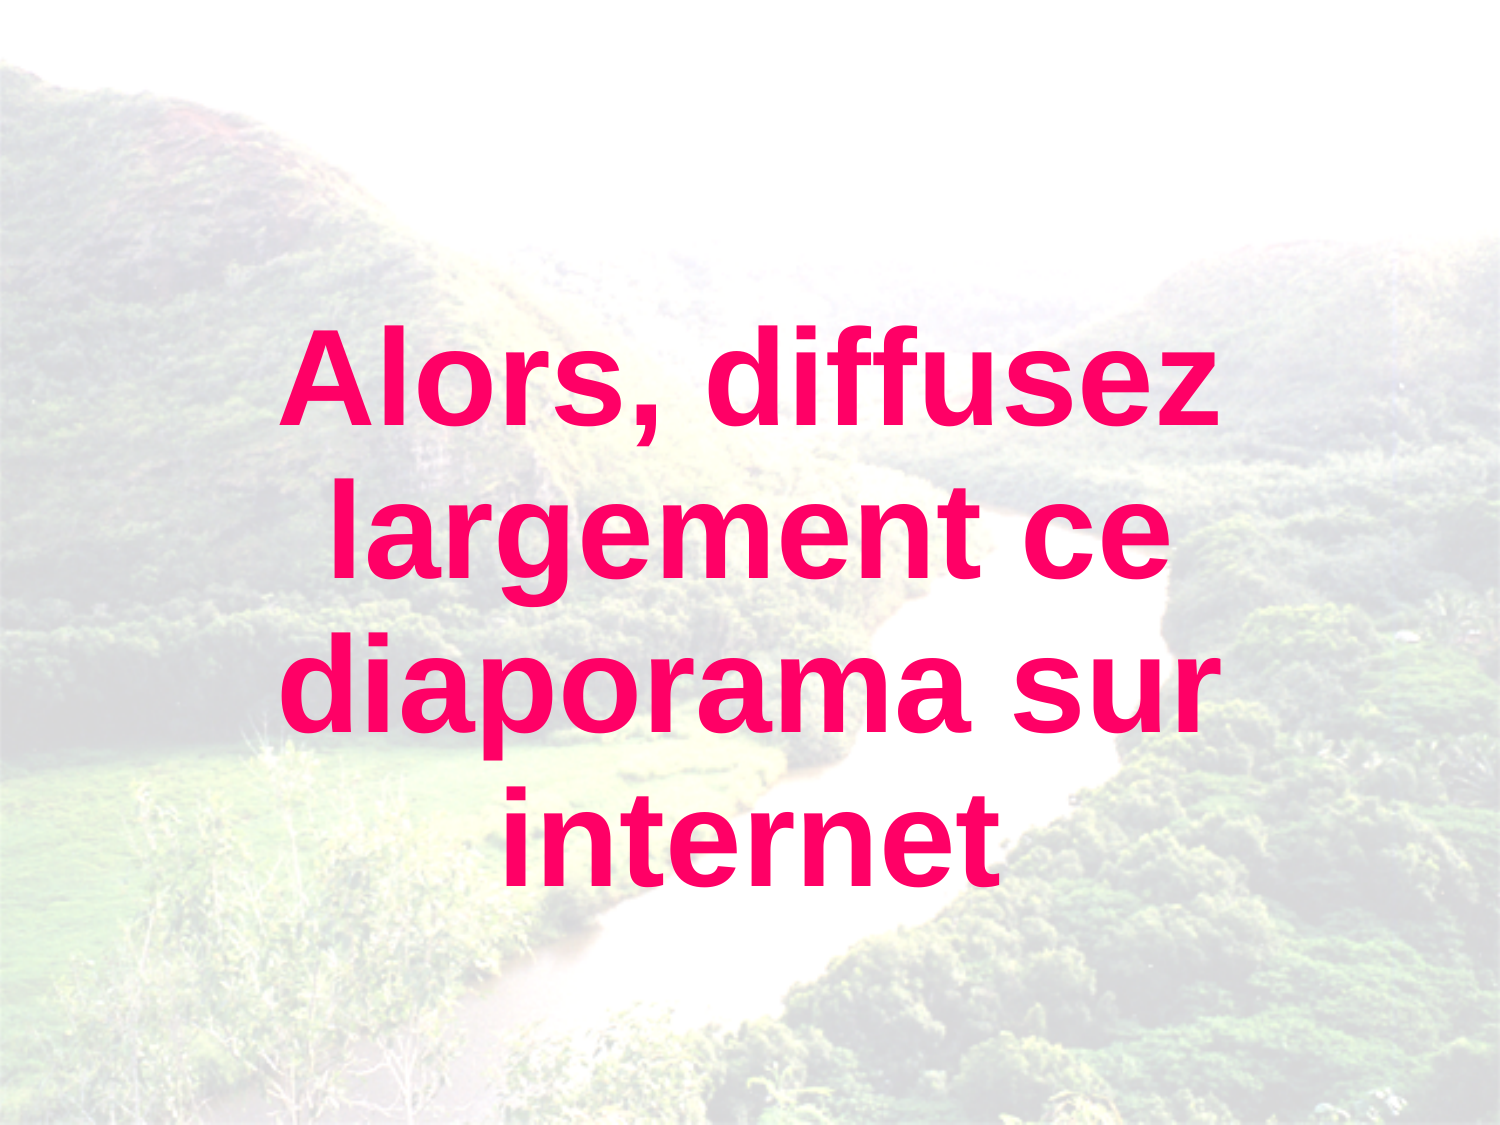

Alors, diffusez largement ce diaporama sur internet